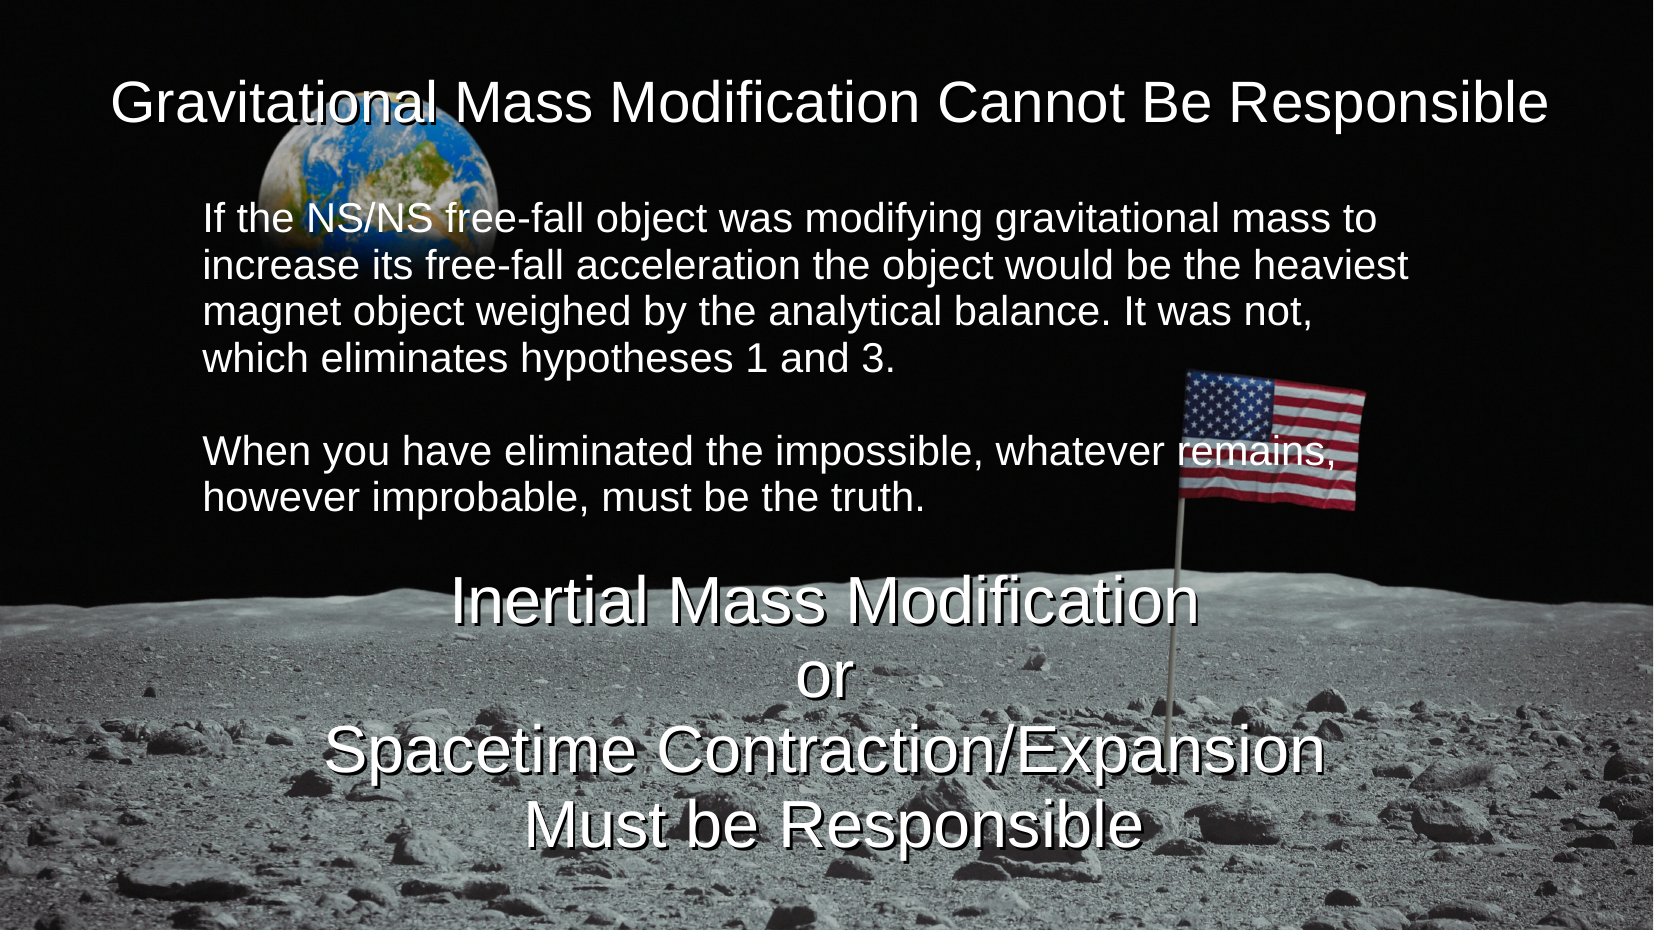

# Gravitational Mass Modification Cannot Be Responsible
If the NS/NS free-fall object was modifying gravitational mass to increase its free-fall acceleration the object would be the heaviest magnet object weighed by the analytical balance. It was not, which eliminates hypotheses 1 and 3.
When you have eliminated the impossible, whatever remains, however improbable, must be the truth.
Inertial Mass Modification
or
Spacetime Contraction/Expansion
 Must be Responsible